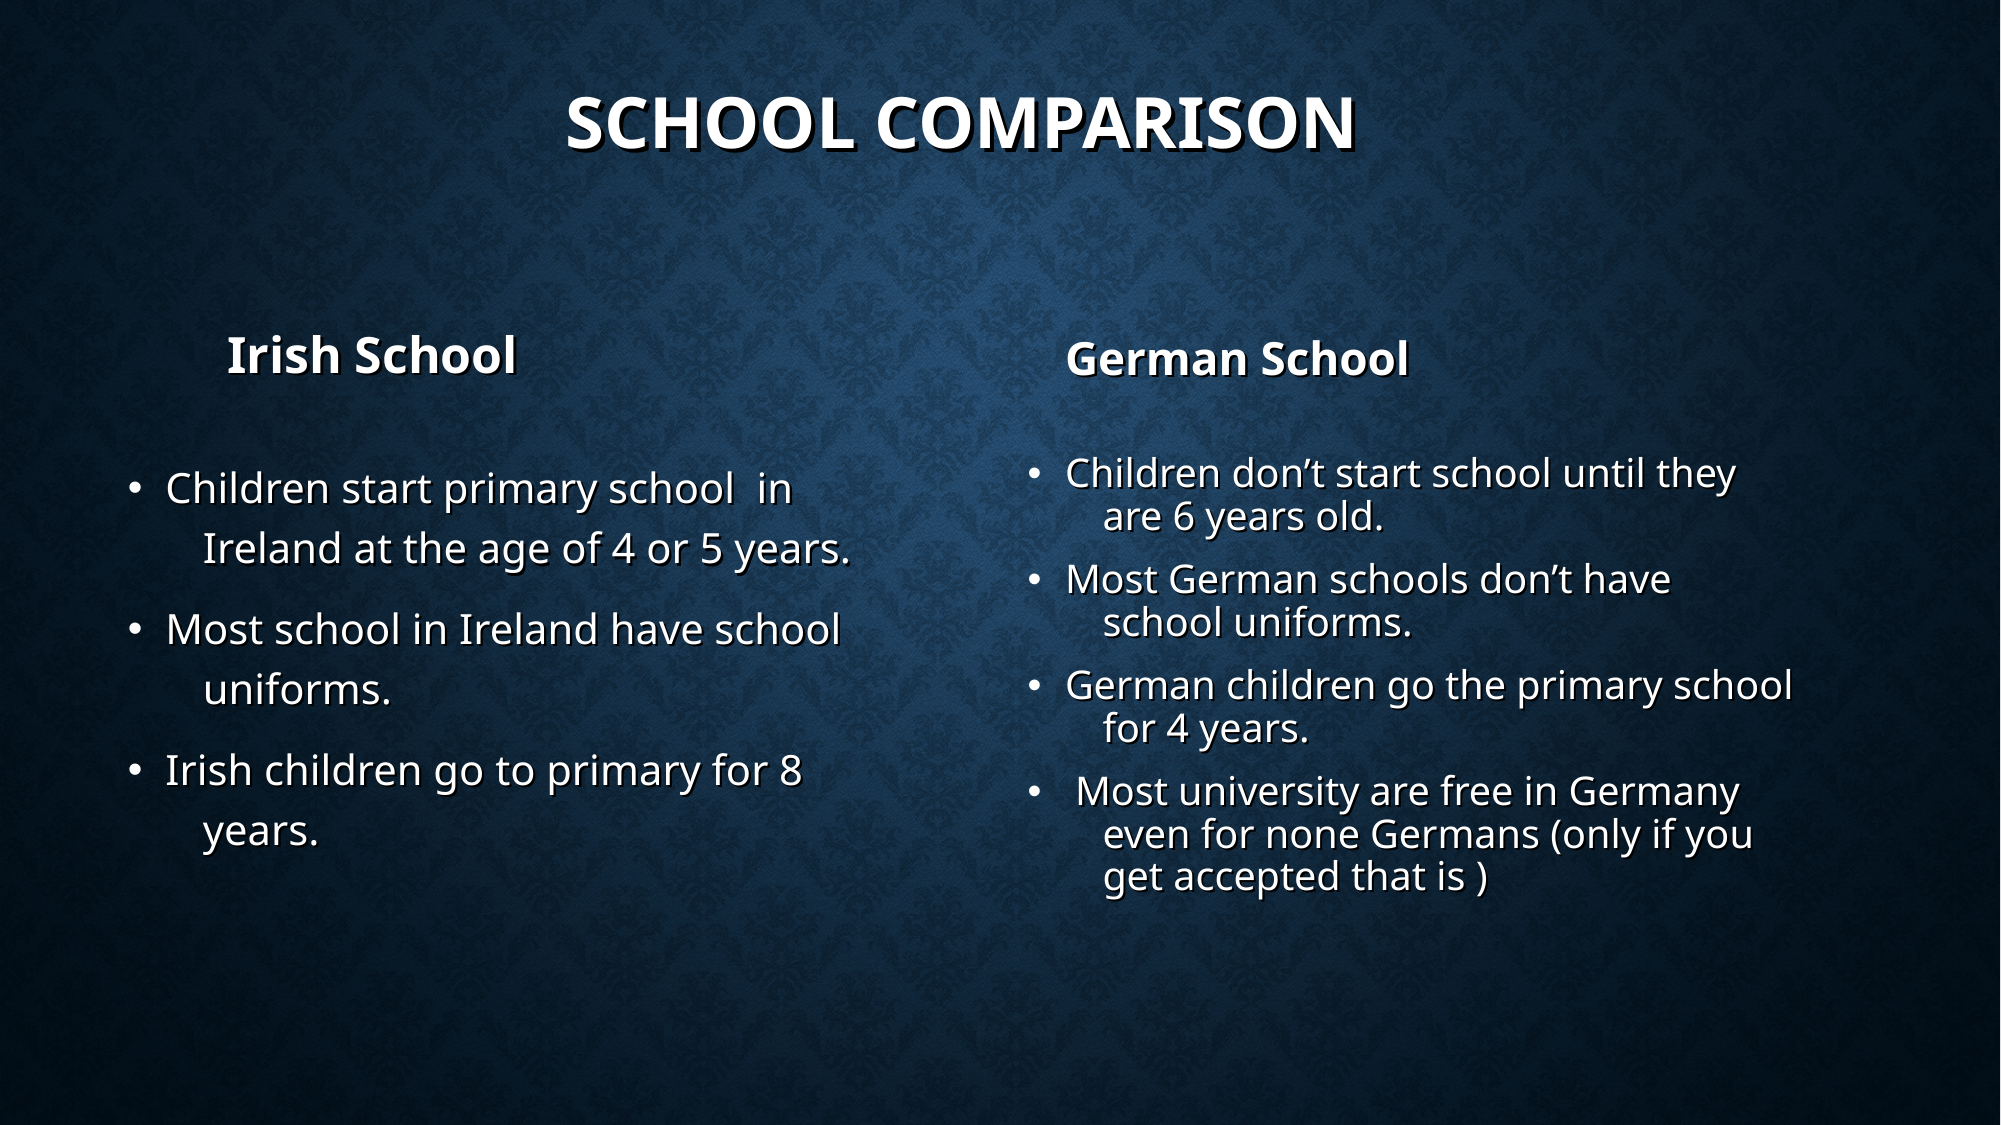

# School Comparison
Irish School
German School
Children start primary school in Ireland at the age of 4 or 5 years.
Most school in Ireland have school uniforms.
Irish children go to primary for 8 years.
Children don’t start school until they are 6 years old.
Most German schools don’t have school uniforms.
German children go the primary school for 4 years.
 Most university are free in Germany even for none Germans (only if you get accepted that is )